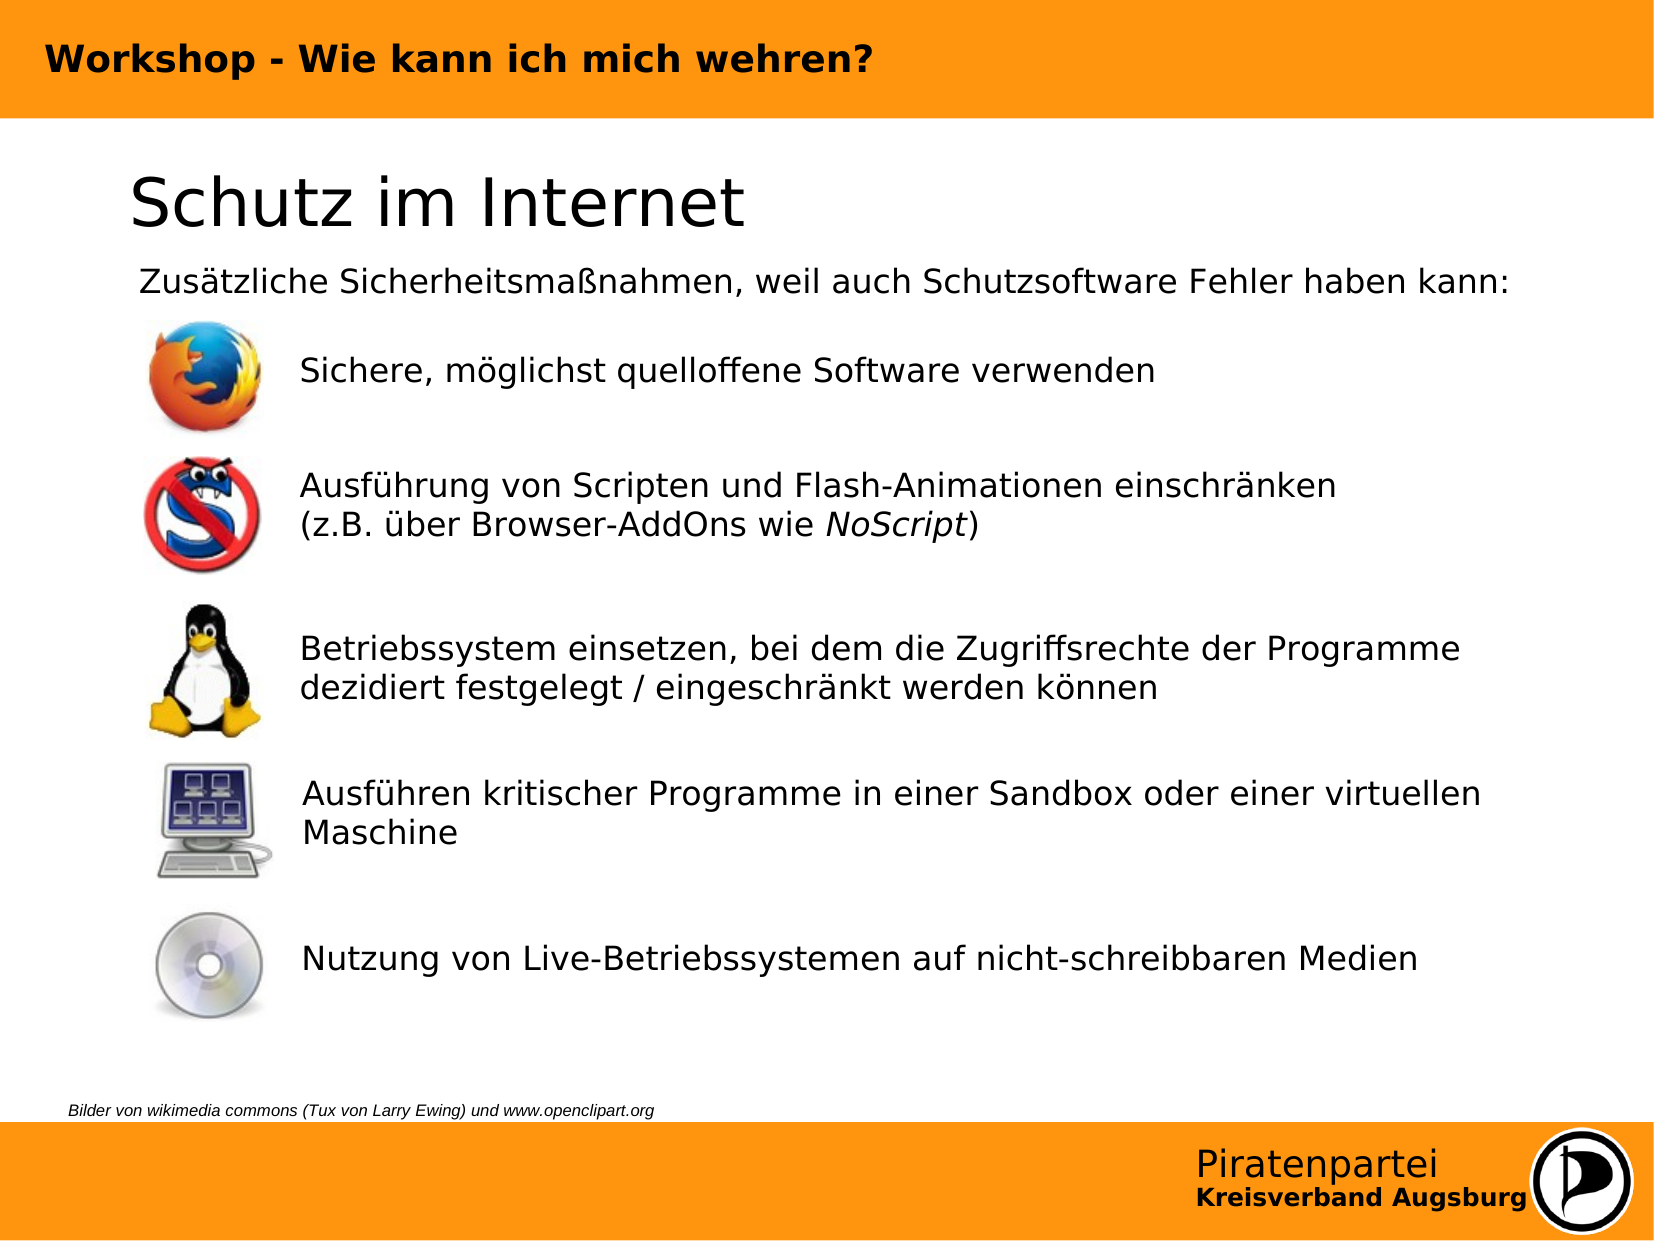

Workshop - Wie kann ich mich wehren?
Schutz im Internet
Zusätzliche Sicherheitsmaßnahmen, weil auch Schutzsoftware Fehler haben kann:
Sichere, möglichst quelloffene Software verwenden
Ausführung von Scripten und Flash-Animationen einschränken
(z.B. über Browser-AddOns wie NoScript)
Betriebssystem einsetzen, bei dem die Zugriffsrechte der Programme dezidiert festgelegt / eingeschränkt werden können
Ausführen kritischer Programme in einer Sandbox oder einer virtuellen Maschine
Nutzung von Live-Betriebssystemen auf nicht-schreibbaren Medien
Bilder von wikimedia commons (Tux von Larry Ewing) und www.openclipart.org